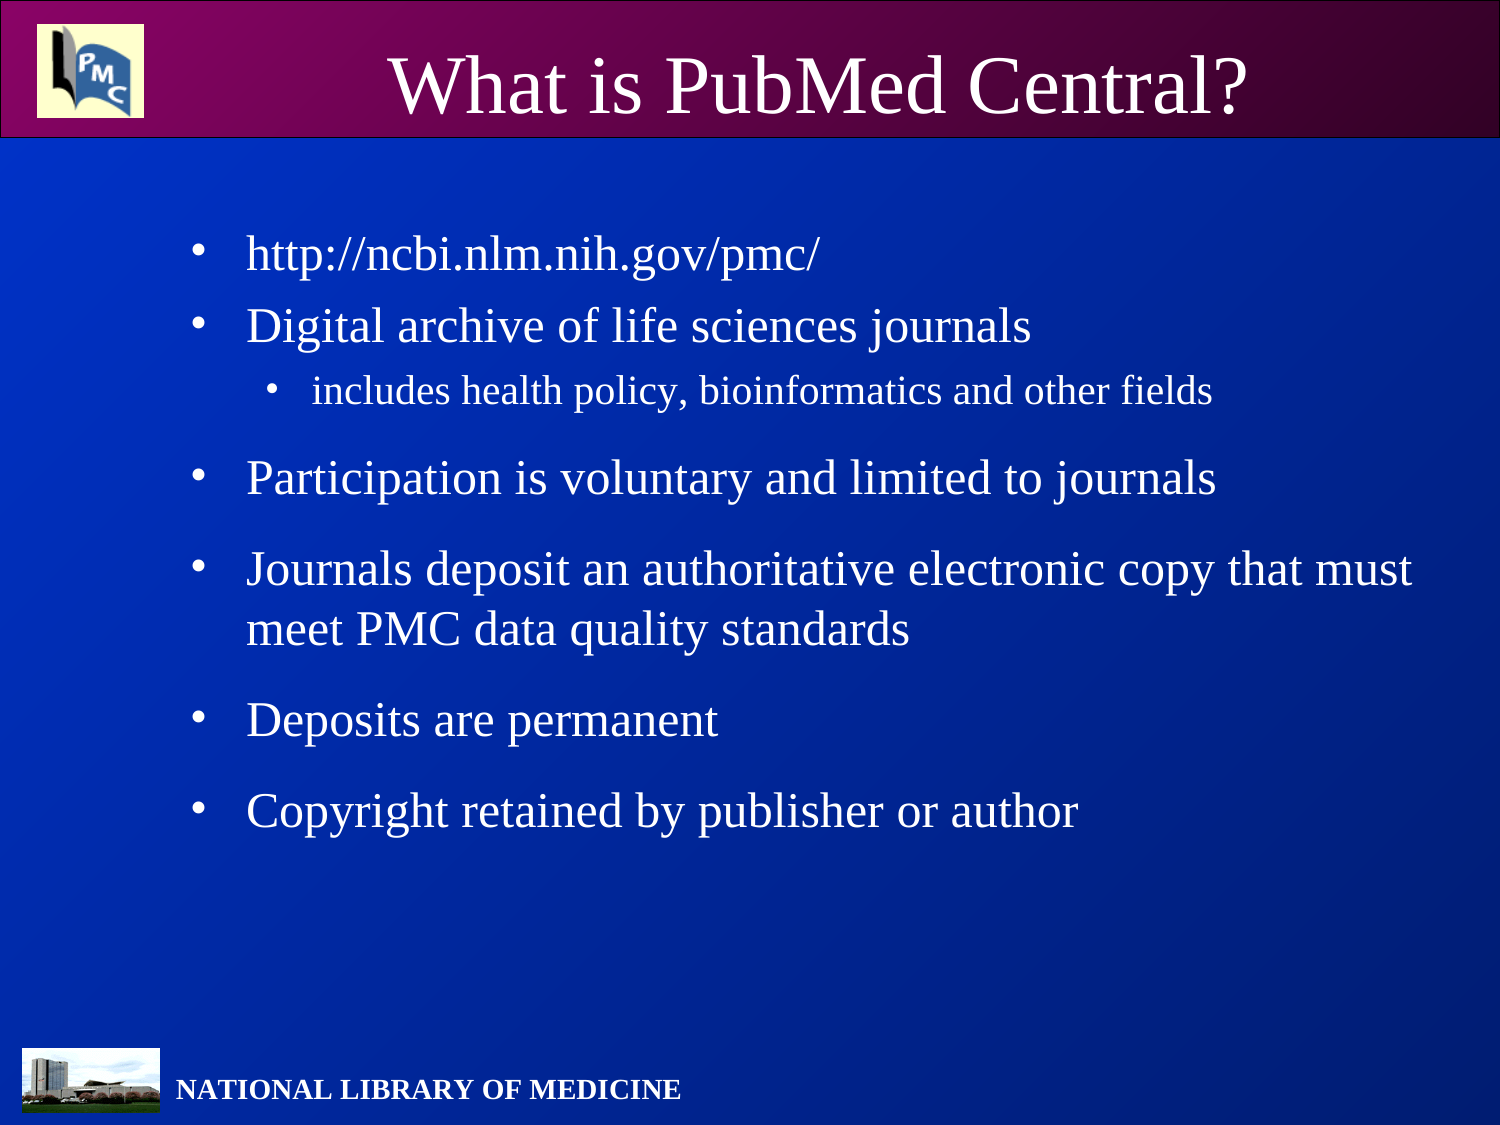

# What is PubMed Central?
http://ncbi.nlm.nih.gov/pmc/
Digital archive of life sciences journals
includes health policy, bioinformatics and other fields
Participation is voluntary and limited to journals
Journals deposit an authoritative electronic copy that must meet PMC data quality standards
Deposits are permanent
Copyright retained by publisher or author